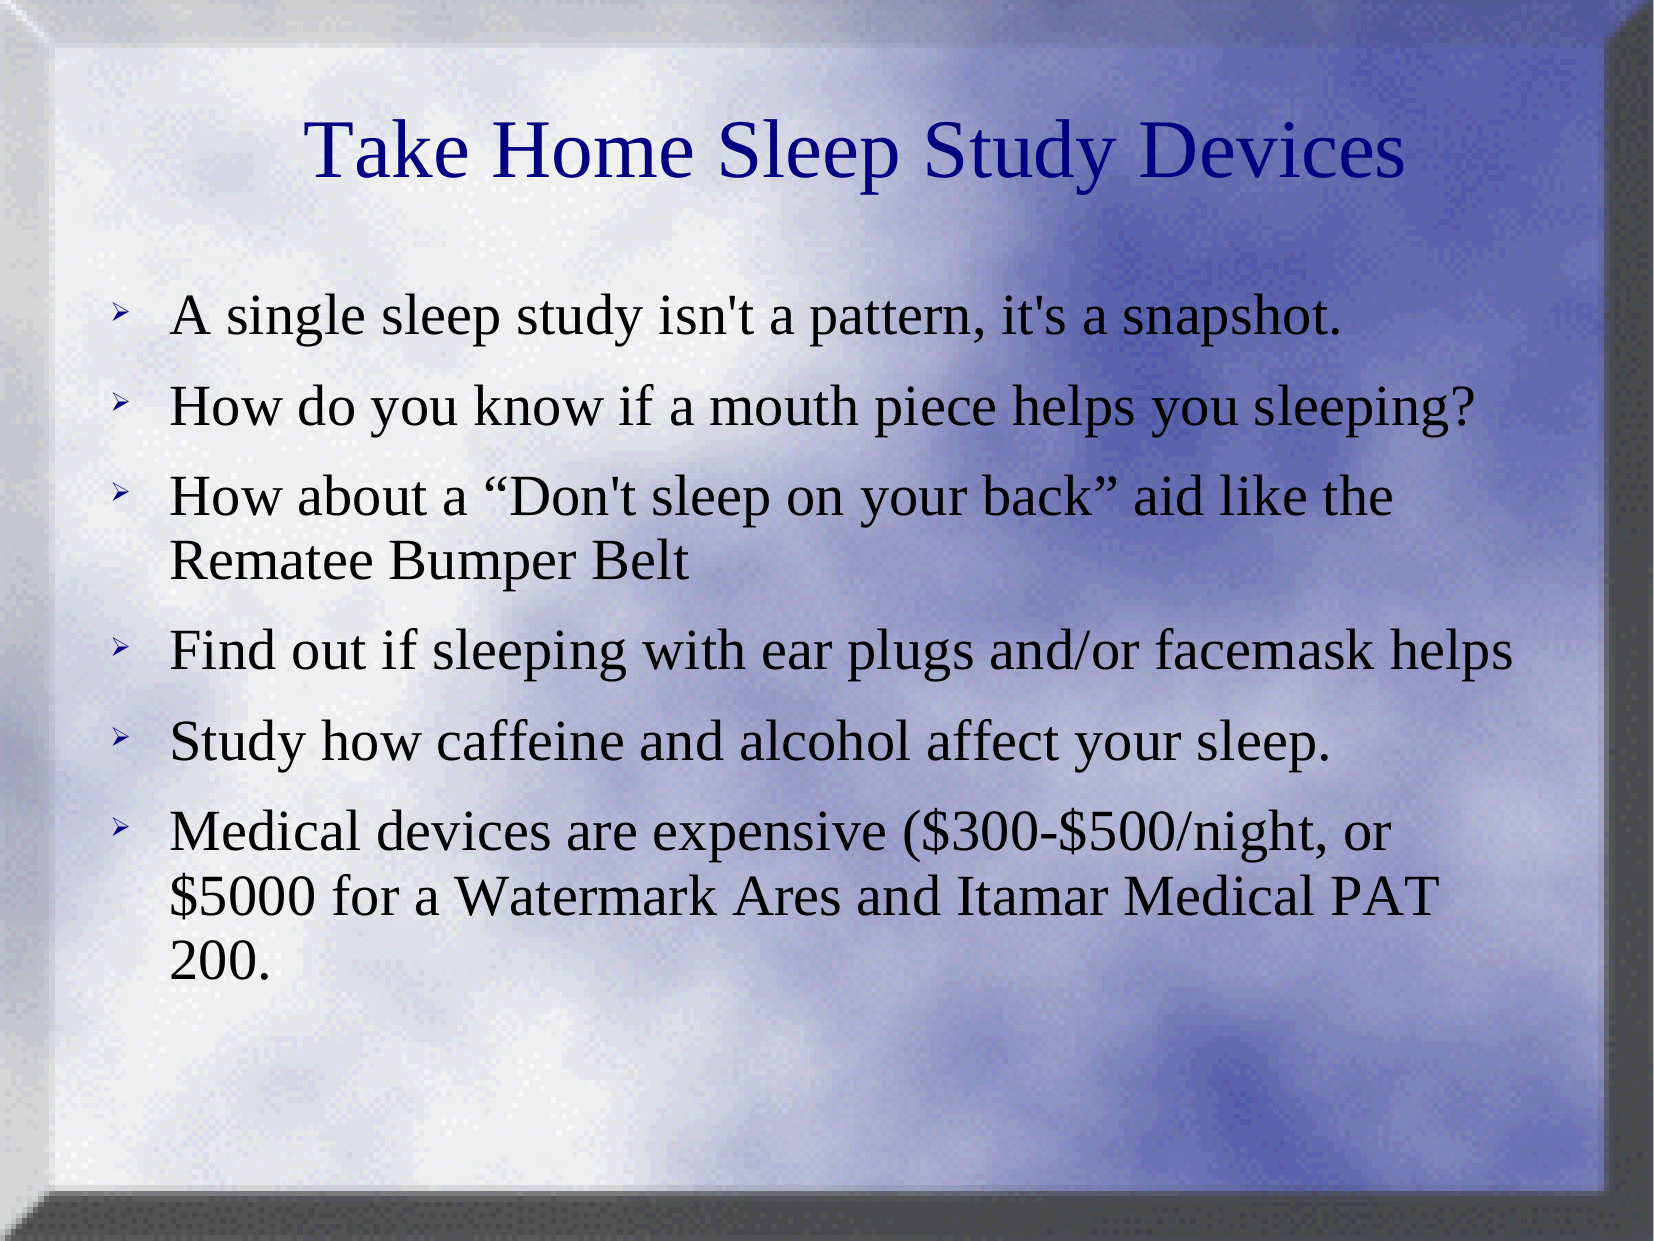

# Take Home Sleep Study Devices
A single sleep study isn't a pattern, it's a snapshot.
How do you know if a mouth piece helps you sleeping?
How about a “Don't sleep on your back” aid like the Rematee Bumper Belt
Find out if sleeping with ear plugs and/or facemask helps
Study how caffeine and alcohol affect your sleep.
Medical devices are expensive ($300-$500/night, or $5000 for a Watermark Ares and Itamar Medical PAT 200.